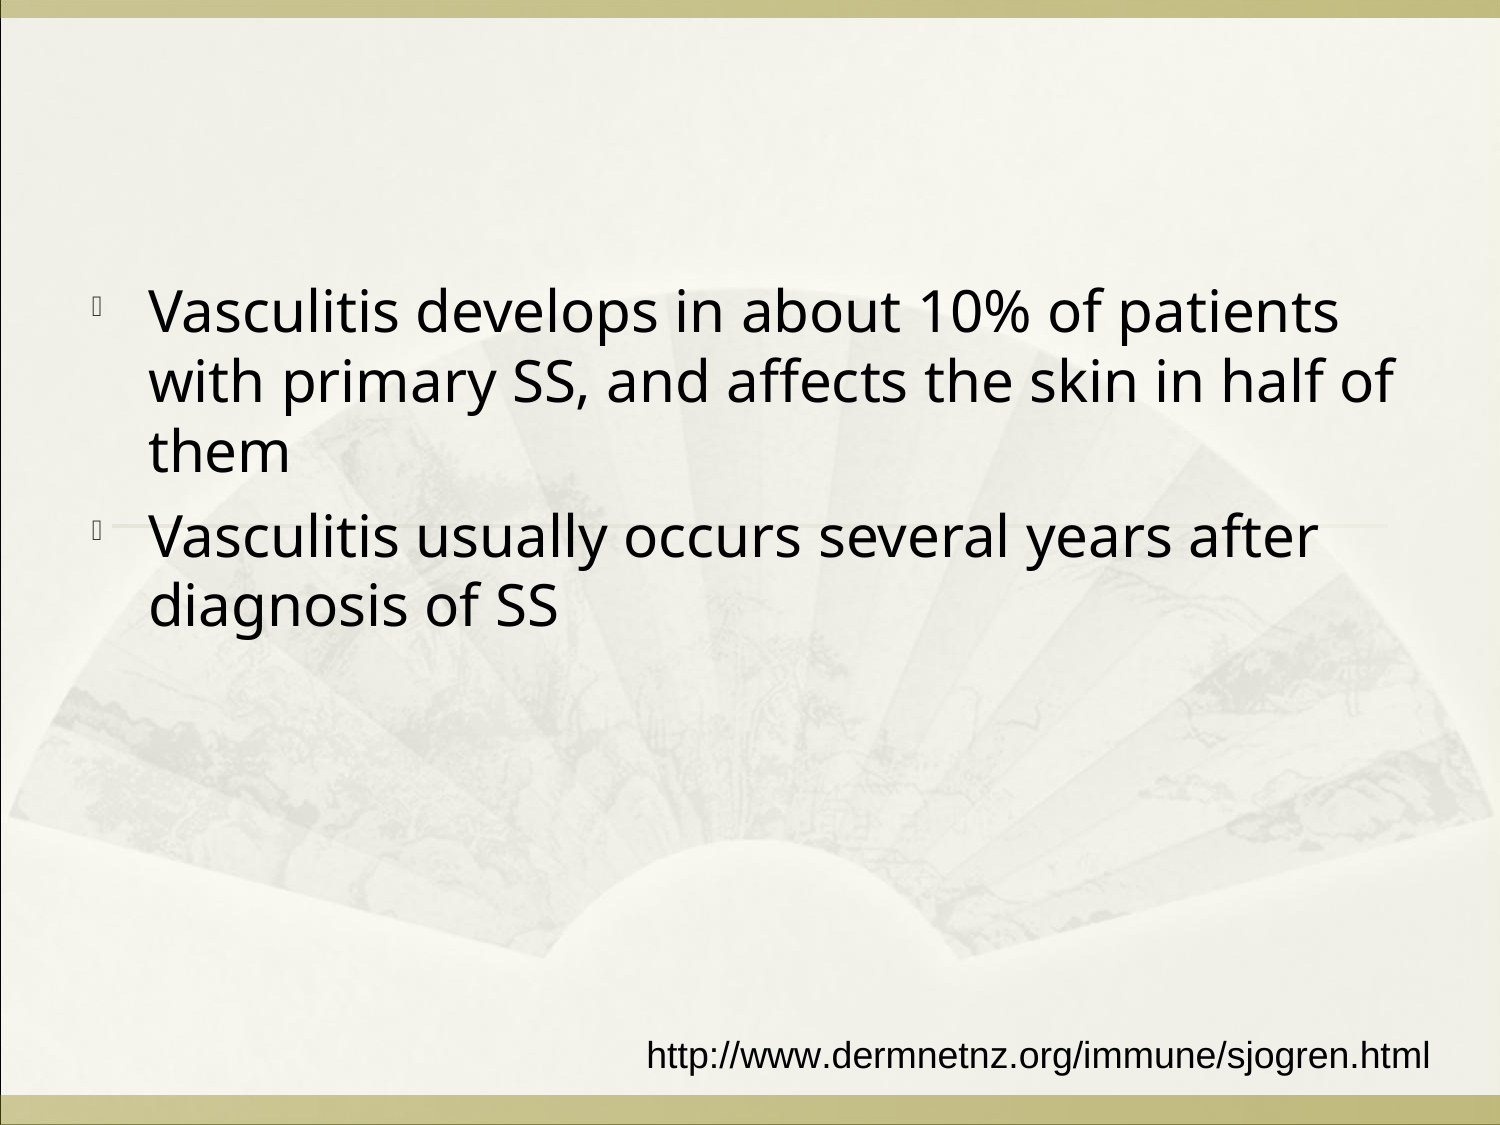

#
Vasculitis develops in about 10% of patients with primary SS, and affects the skin in half of them
Vasculitis usually occurs several years after diagnosis of SS
http://www.dermnetnz.org/immune/sjogren.html